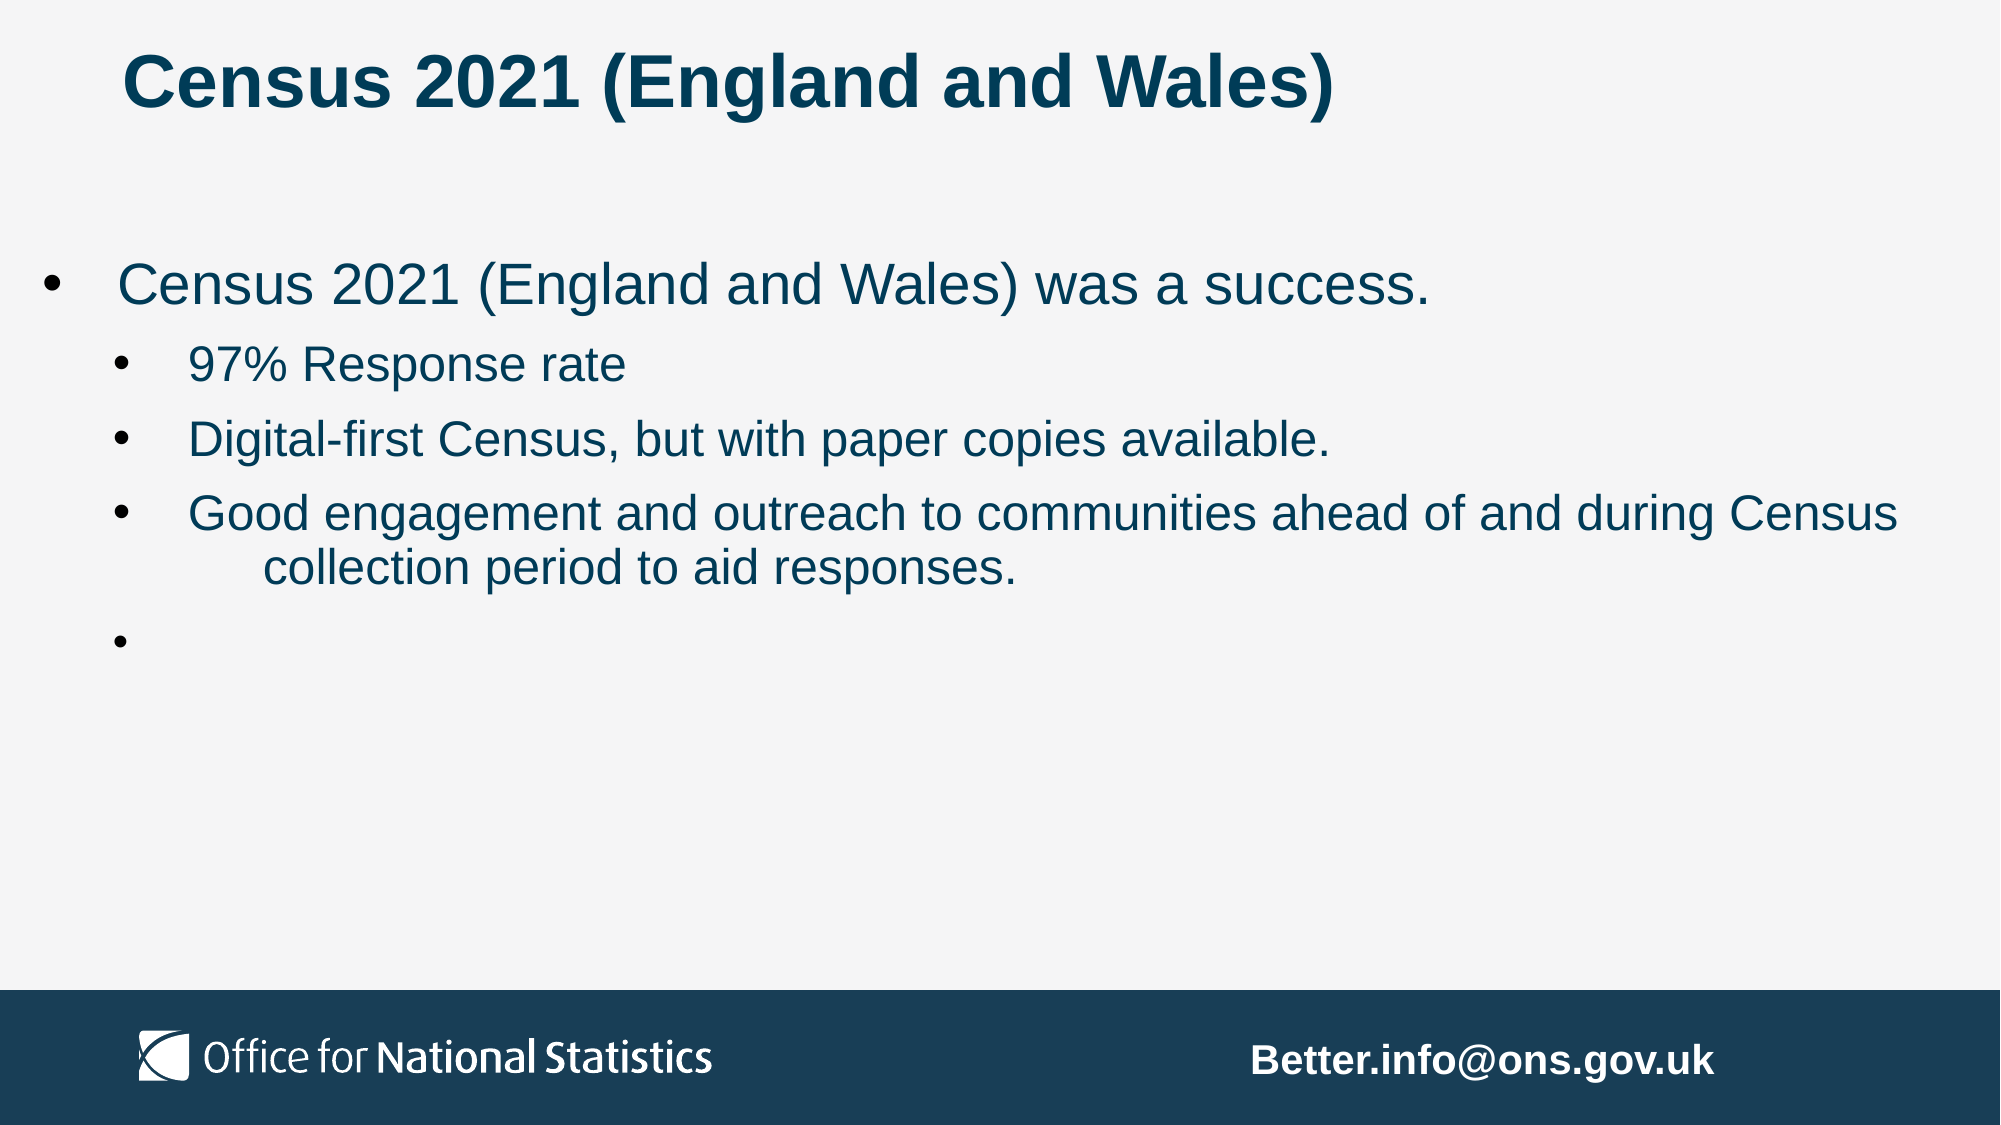

# Census 2021 (England and Wales)
Census 2021 (England and Wales) was a success.
97% Response rate
Digital-first Census, but with paper copies available.
Good engagement and outreach to communities ahead of and during Census collection period to aid responses.
Better.info@ons.gov.uk